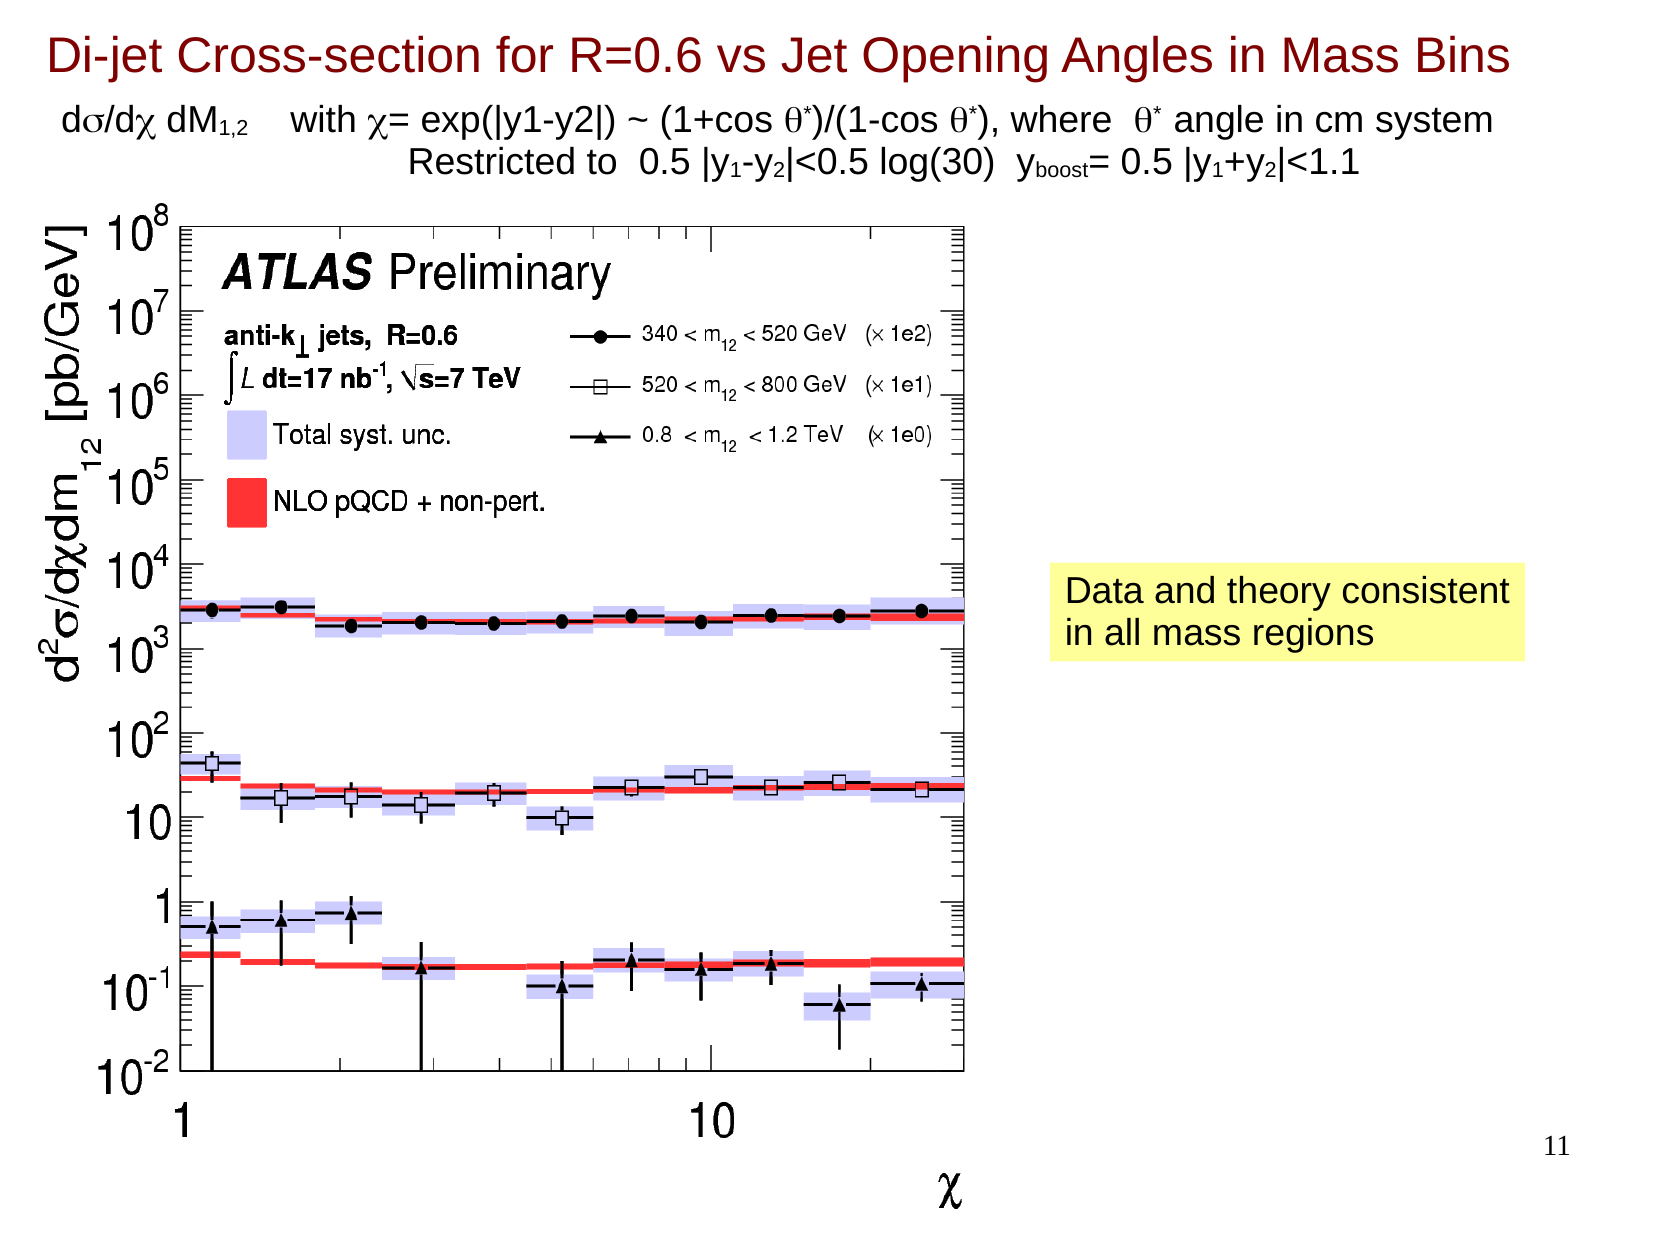

Di-jet Cross-section for R=0.6 vs Jet Opening Angles in Mass Bins
ds/dc dM1,2 with c= exp(|y1-y2|) ~ (1+cos q*)/(1-cos q*), where q* angle in cm system
 Restricted to 0.5 |y1-y2|<0.5 log(30) yboost= 0.5 |y1+y2|<1.1
Data and theory consistent
in all mass regions
11